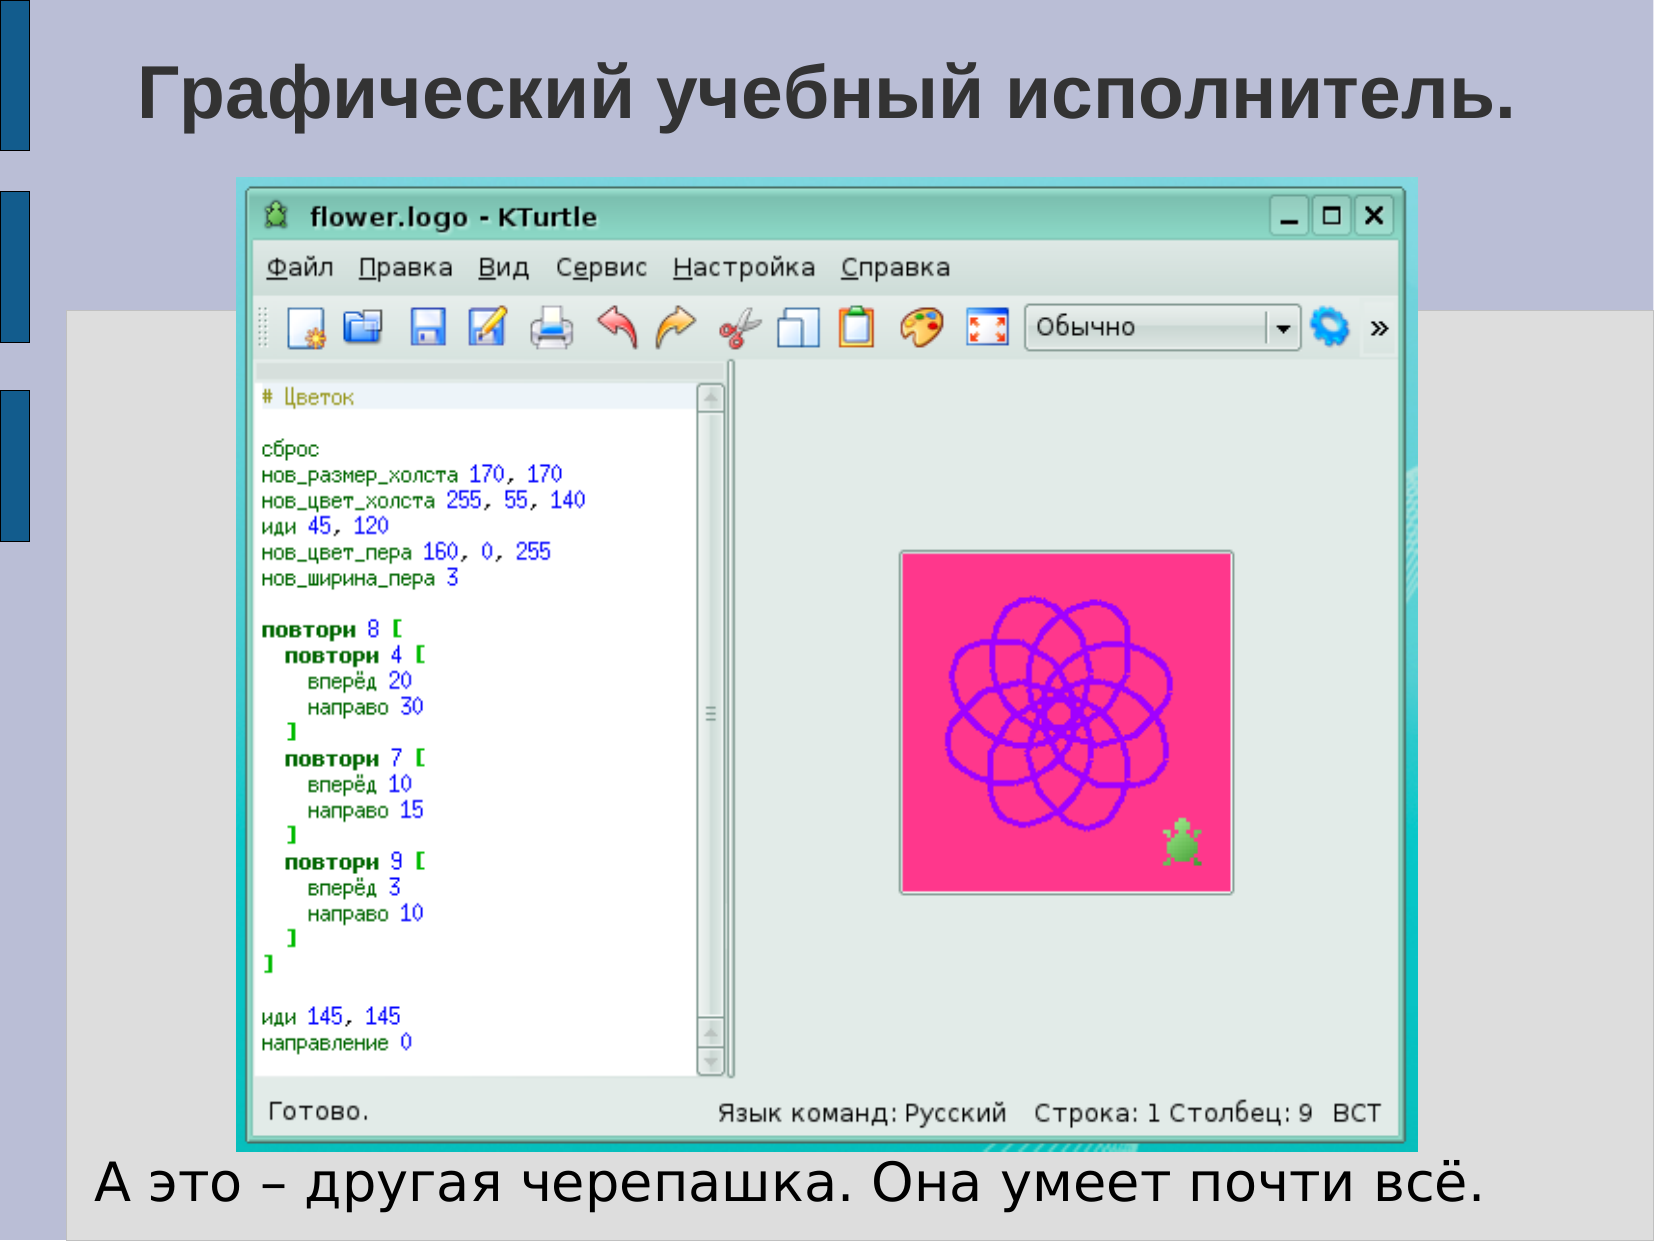

# Графический учебный исполнитель.
А это – другая черепашка. Она умеет почти всё.